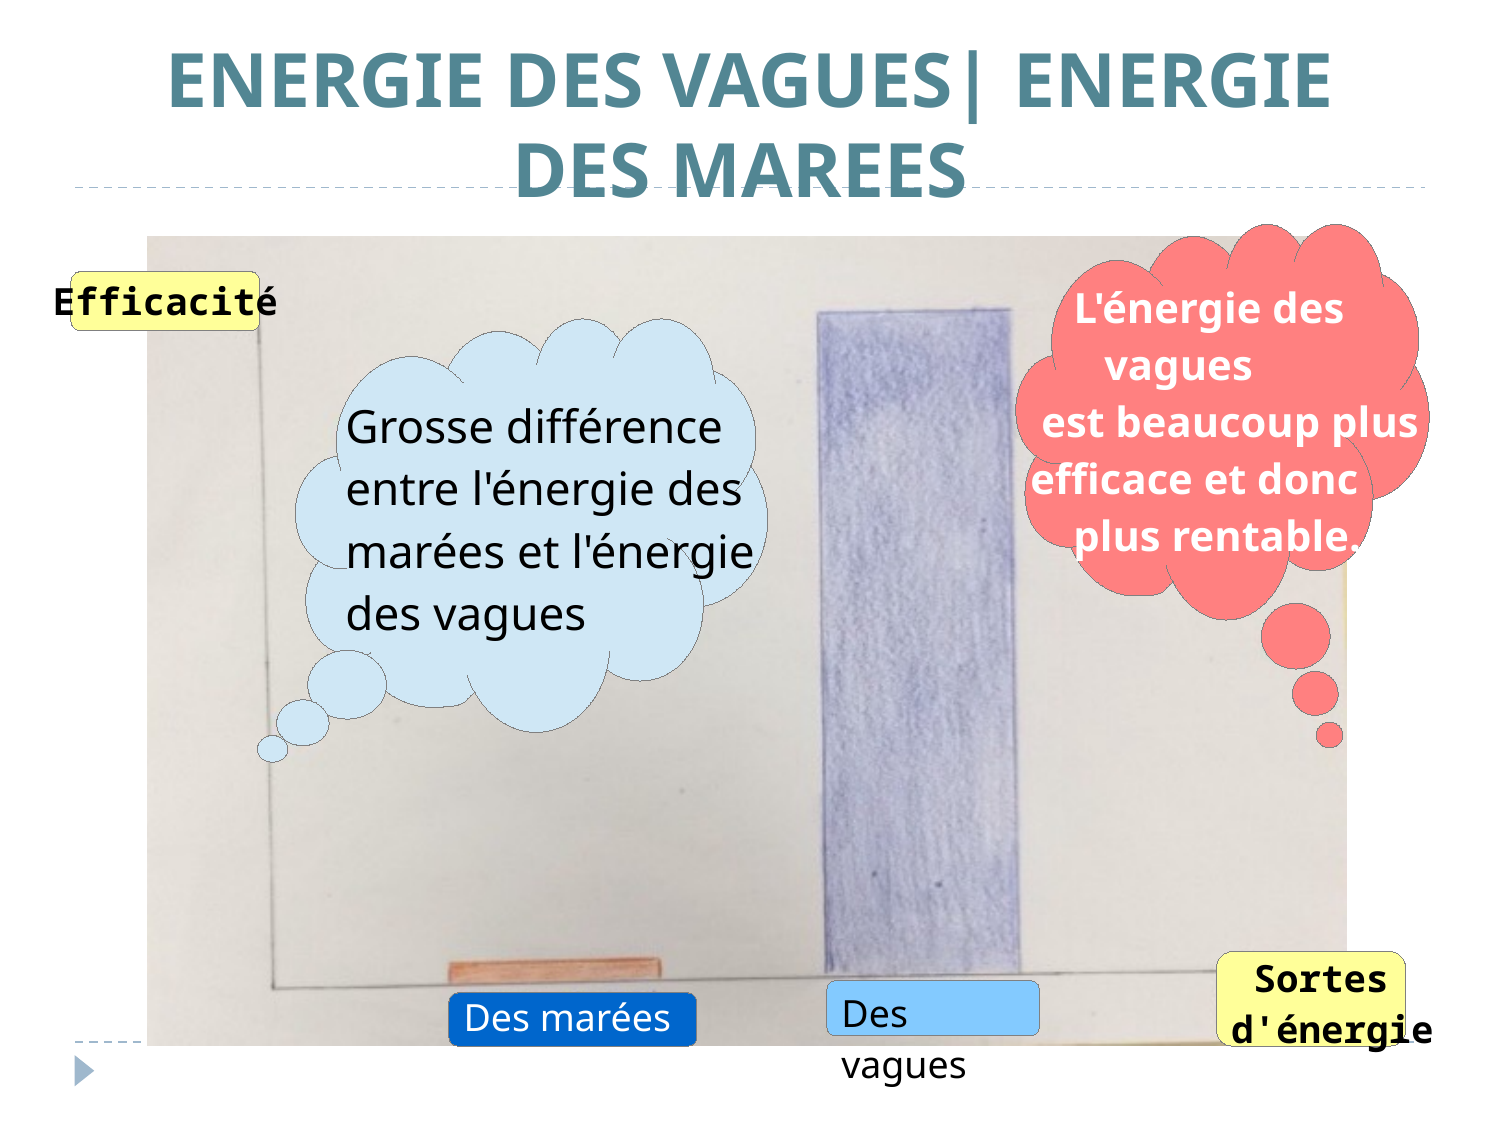

# ENERGIE DES VAGUES| ENERGIE DES MAREES
Efficacité
 L'énergie des 		vagues
 est beaucoup plus efficace et donc 	 plus rentable.
Grosse différence
entre l'énergie des marées et l'énergie
des vagues
 Sortes
d'énergie
Des vagues
Des marées